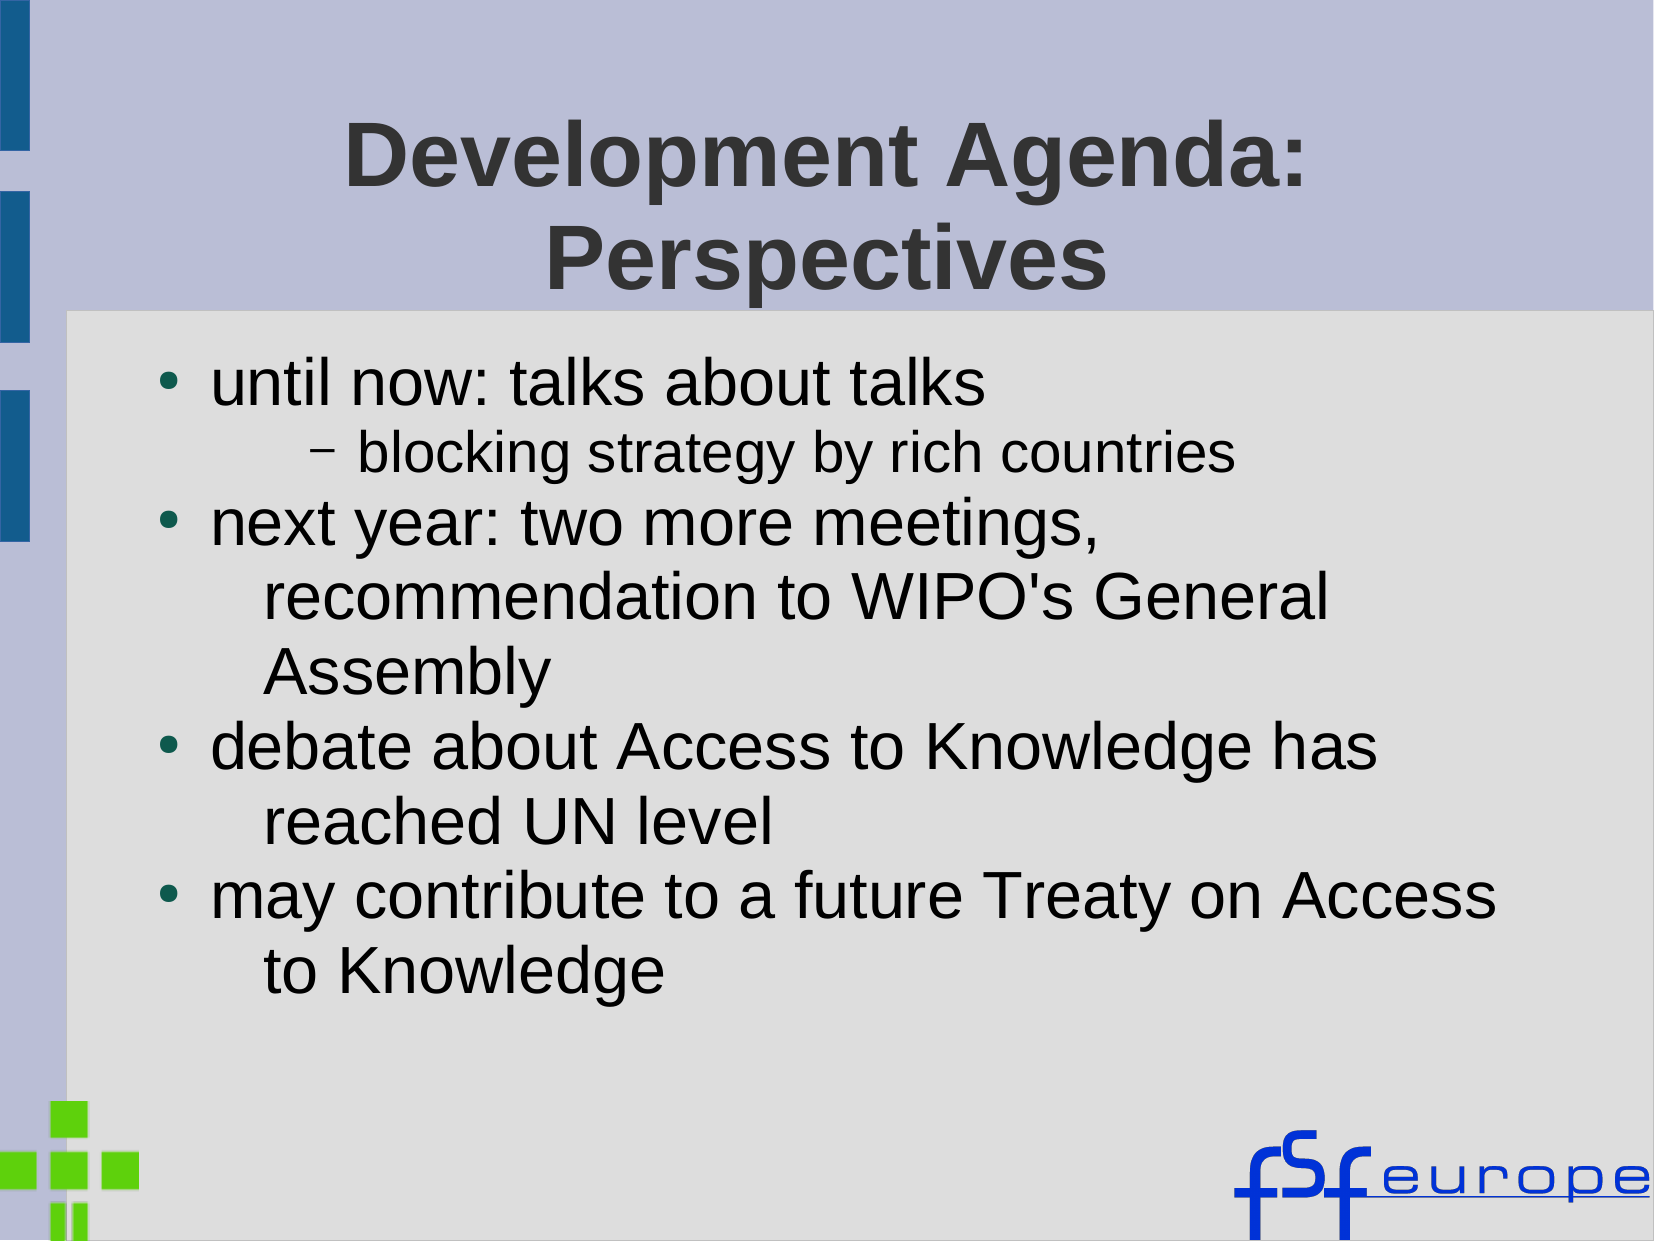

# Development Agenda: Perspectives
until now: talks about talks
blocking strategy by rich countries
next year: two more meetings, recommendation to WIPO's General Assembly
debate about Access to Knowledge has reached UN level
may contribute to a future Treaty on Access to Knowledge